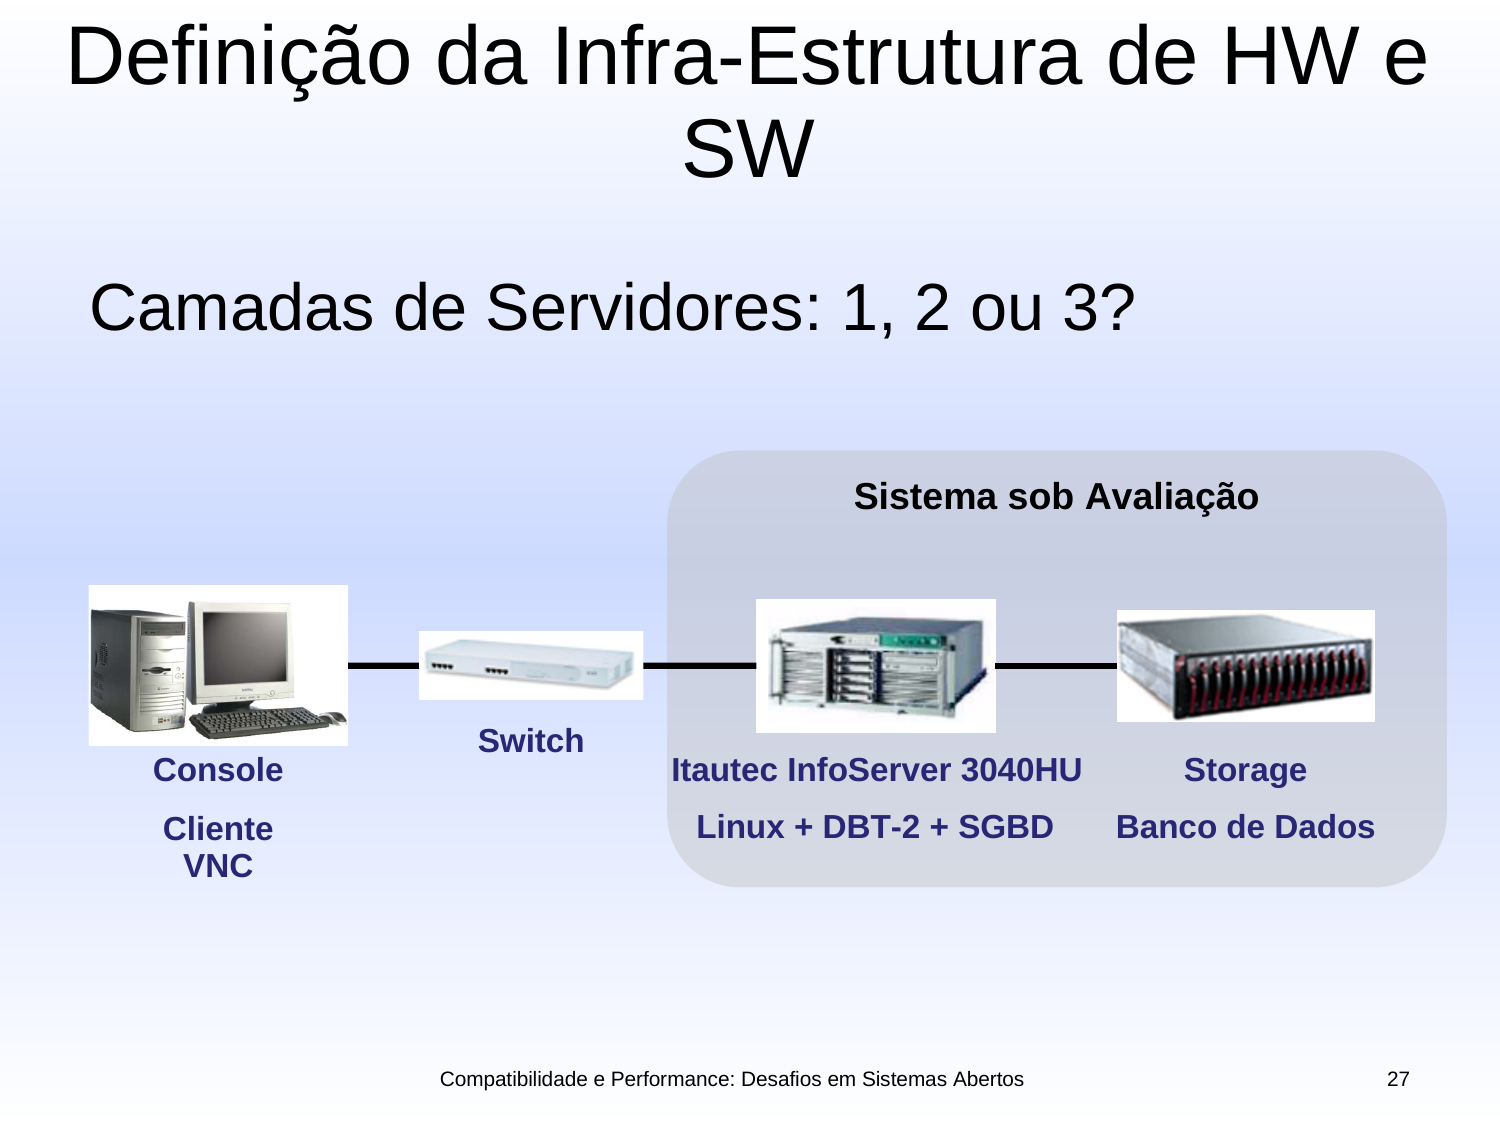

# Definição da Infra-Estrutura de HW e SW
Camadas de Servidores: 1, 2 ou 3?
Sistema sob Avaliação
Switch
Console
Itautec InfoServer 3040HU
Storage
Cliente VNC
Linux + DBT-2 + SGBD
Banco de Dados
Compatibilidade e Performance: Desafios em Sistemas Abertos
27